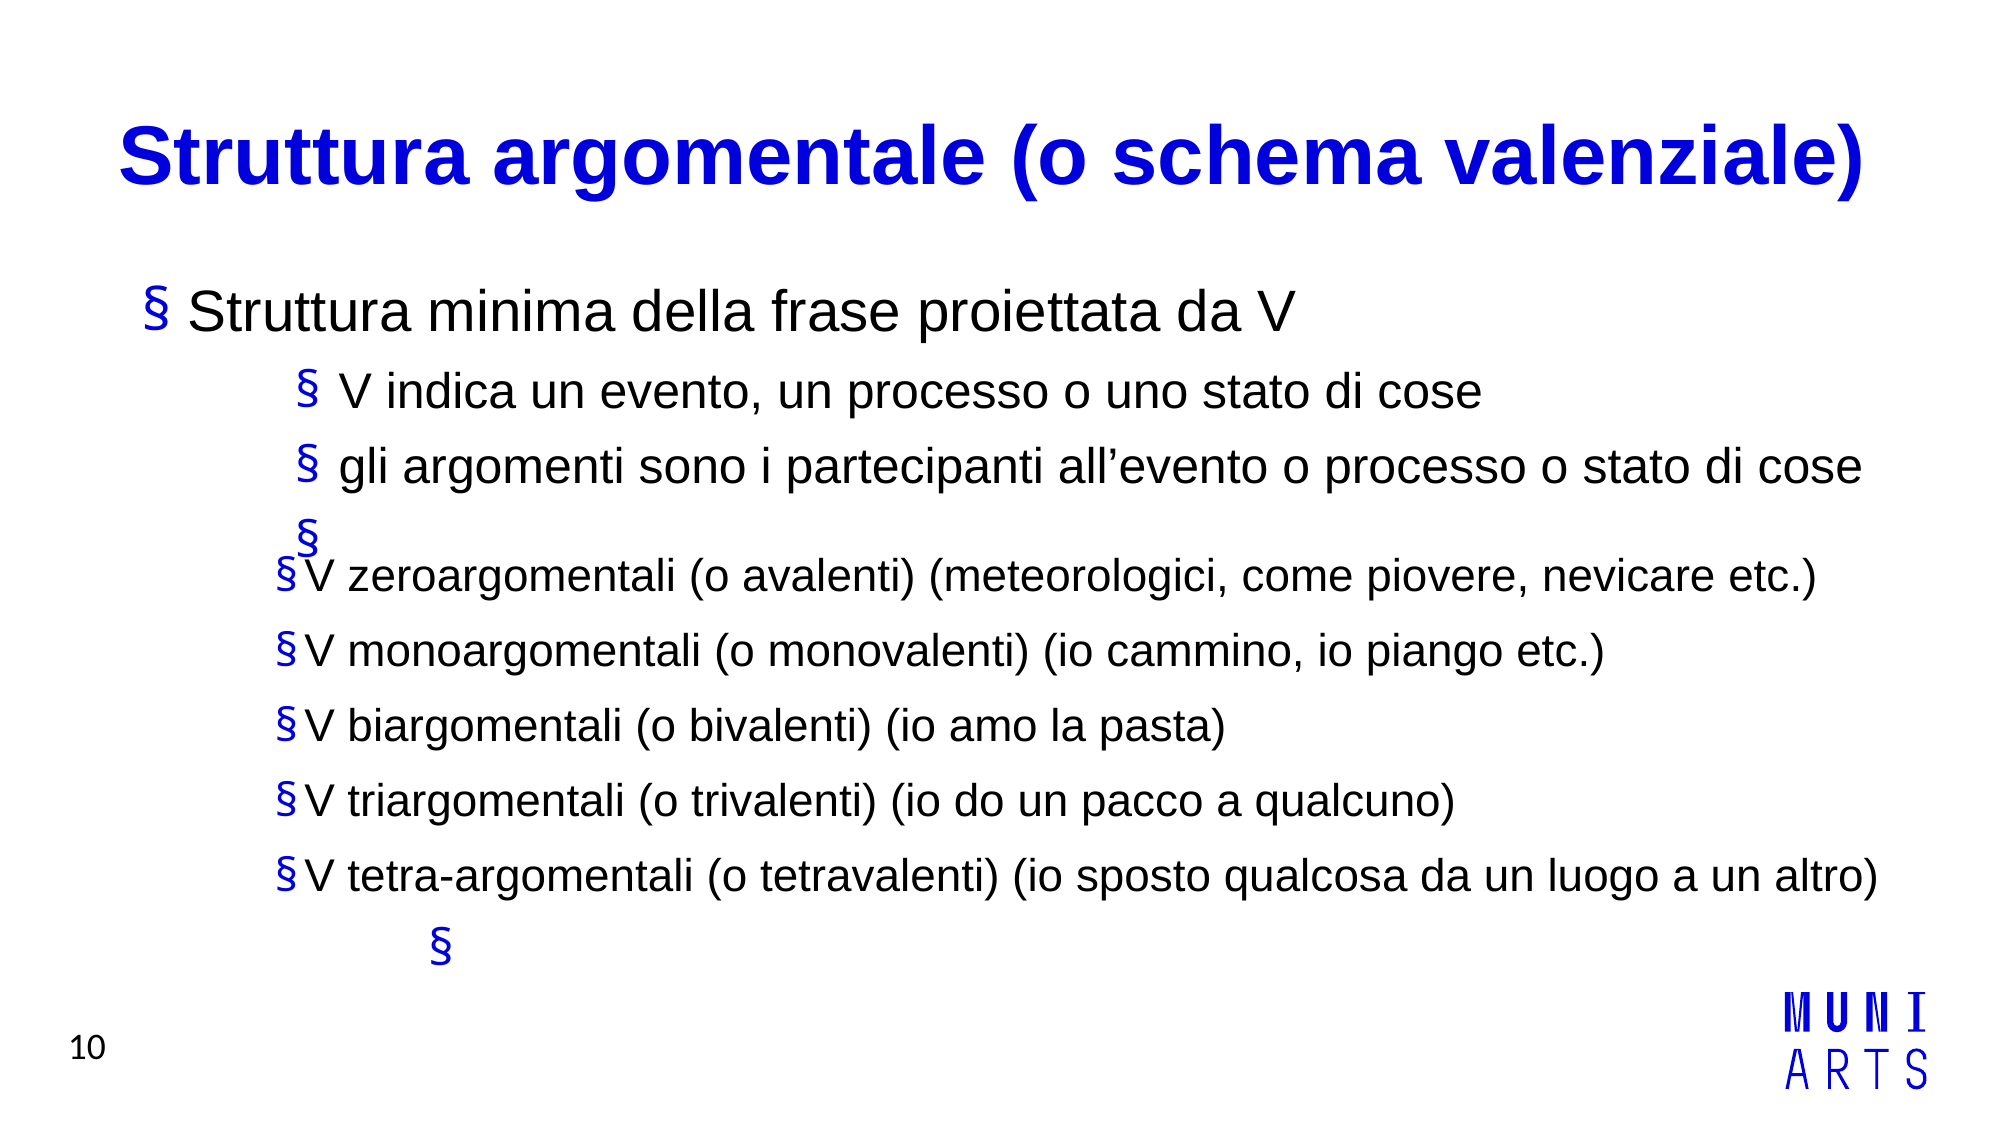

# Struttura argomentale (o schema valenziale)
 Struttura minima della frase proiettata da V
 V indica un evento, un processo o uno stato di cose
 gli argomenti sono i partecipanti all’evento o processo o stato di cose
V zeroargomentali (o avalenti) (meteorologici, come piovere, nevicare etc.)
V monoargomentali (o monovalenti) (io cammino, io piango etc.)
V biargomentali (o bivalenti) (io amo la pasta)
V triargomentali (o trivalenti) (io do un pacco a qualcuno)
V tetra-argomentali (o tetravalenti) (io sposto qualcosa da un luogo a un altro)
10